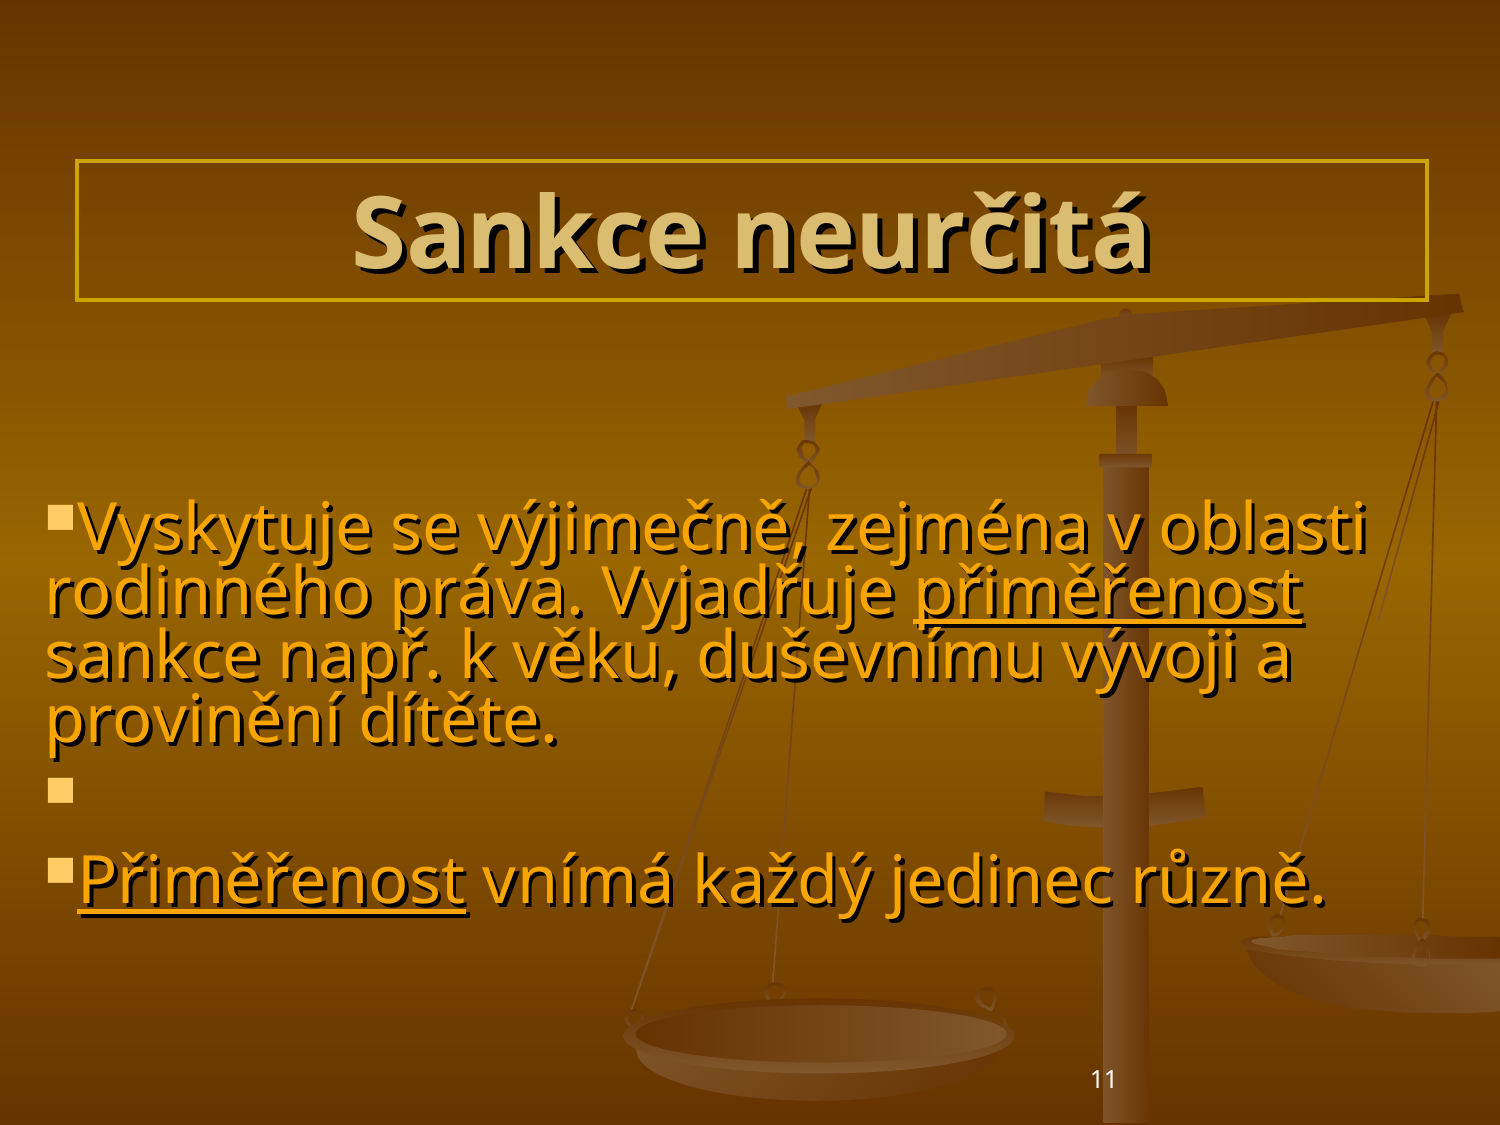

# Sankce neurčitá
Vyskytuje se výjimečně, zejména v oblasti rodinného práva. Vyjadřuje přiměřenost sankce např. k věku, duševnímu vývoji a provinění dítěte.
Přiměřenost vnímá každý jedinec různě.